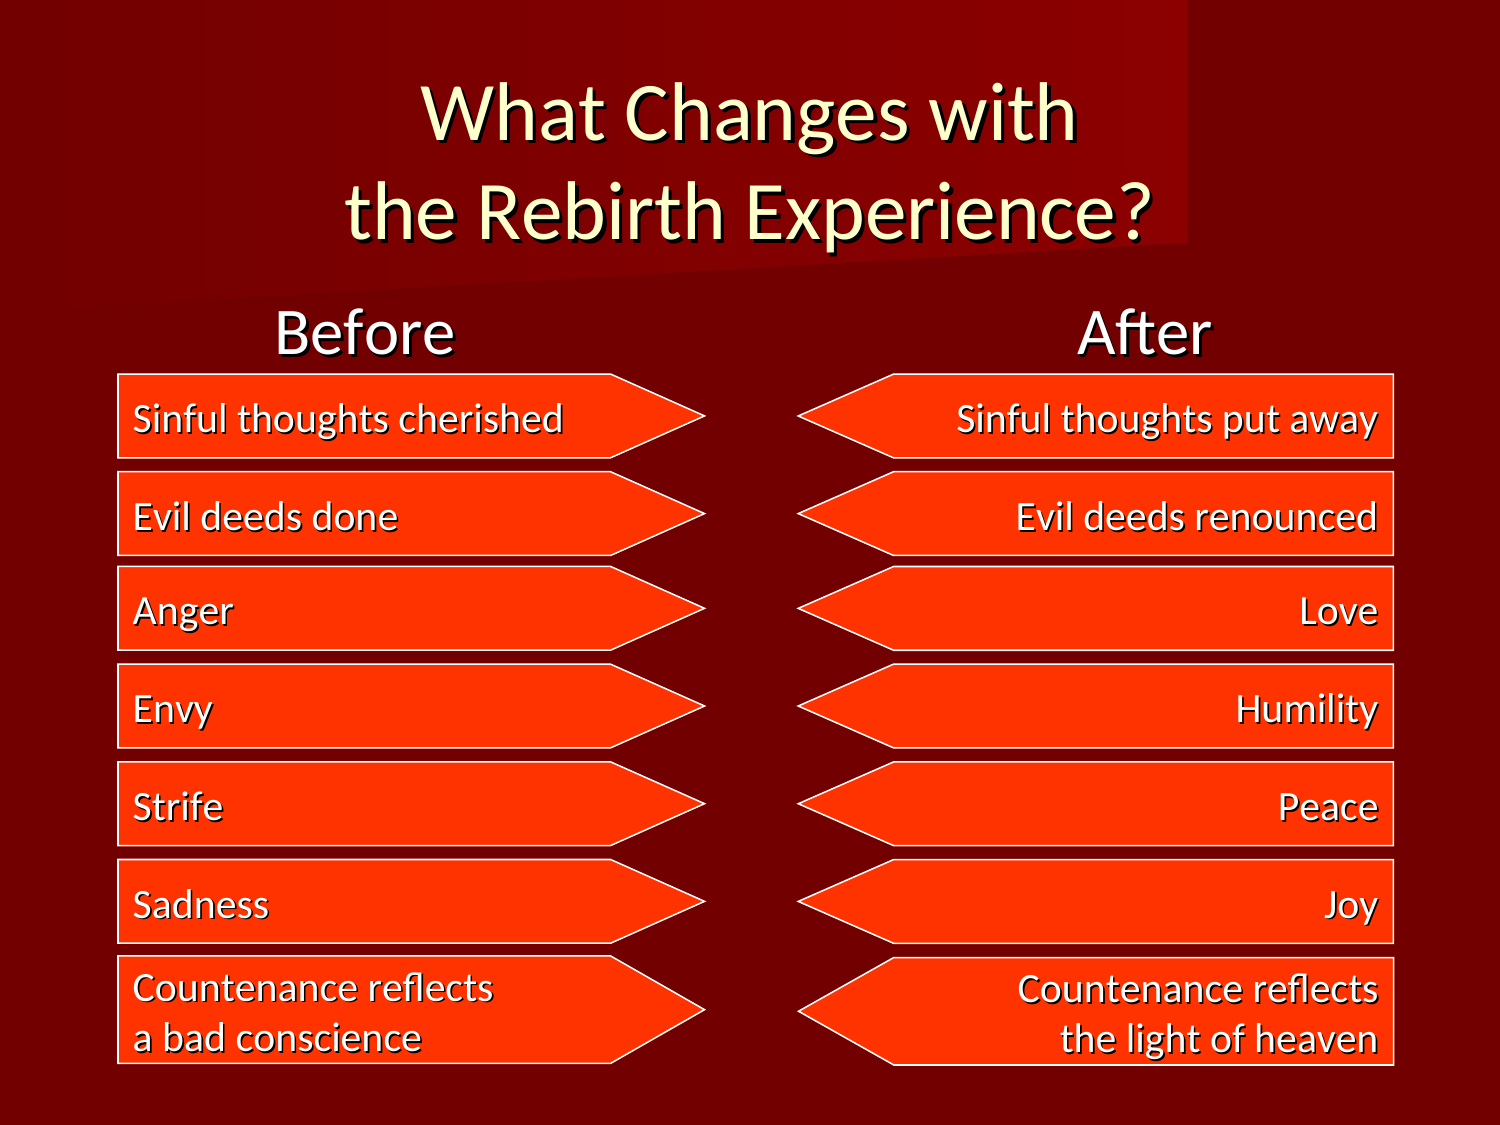

# What Changes with the Rebirth Experience?
Before
After
Sinful thoughts cherished
Sinful thoughts put away
Evil deeds done
Evil deeds renounced
Anger
Love
Envy
Humility
Strife
Peace
Sadness
Joy
Countenance reflects
a bad conscience
Countenance reflects
the light of heaven